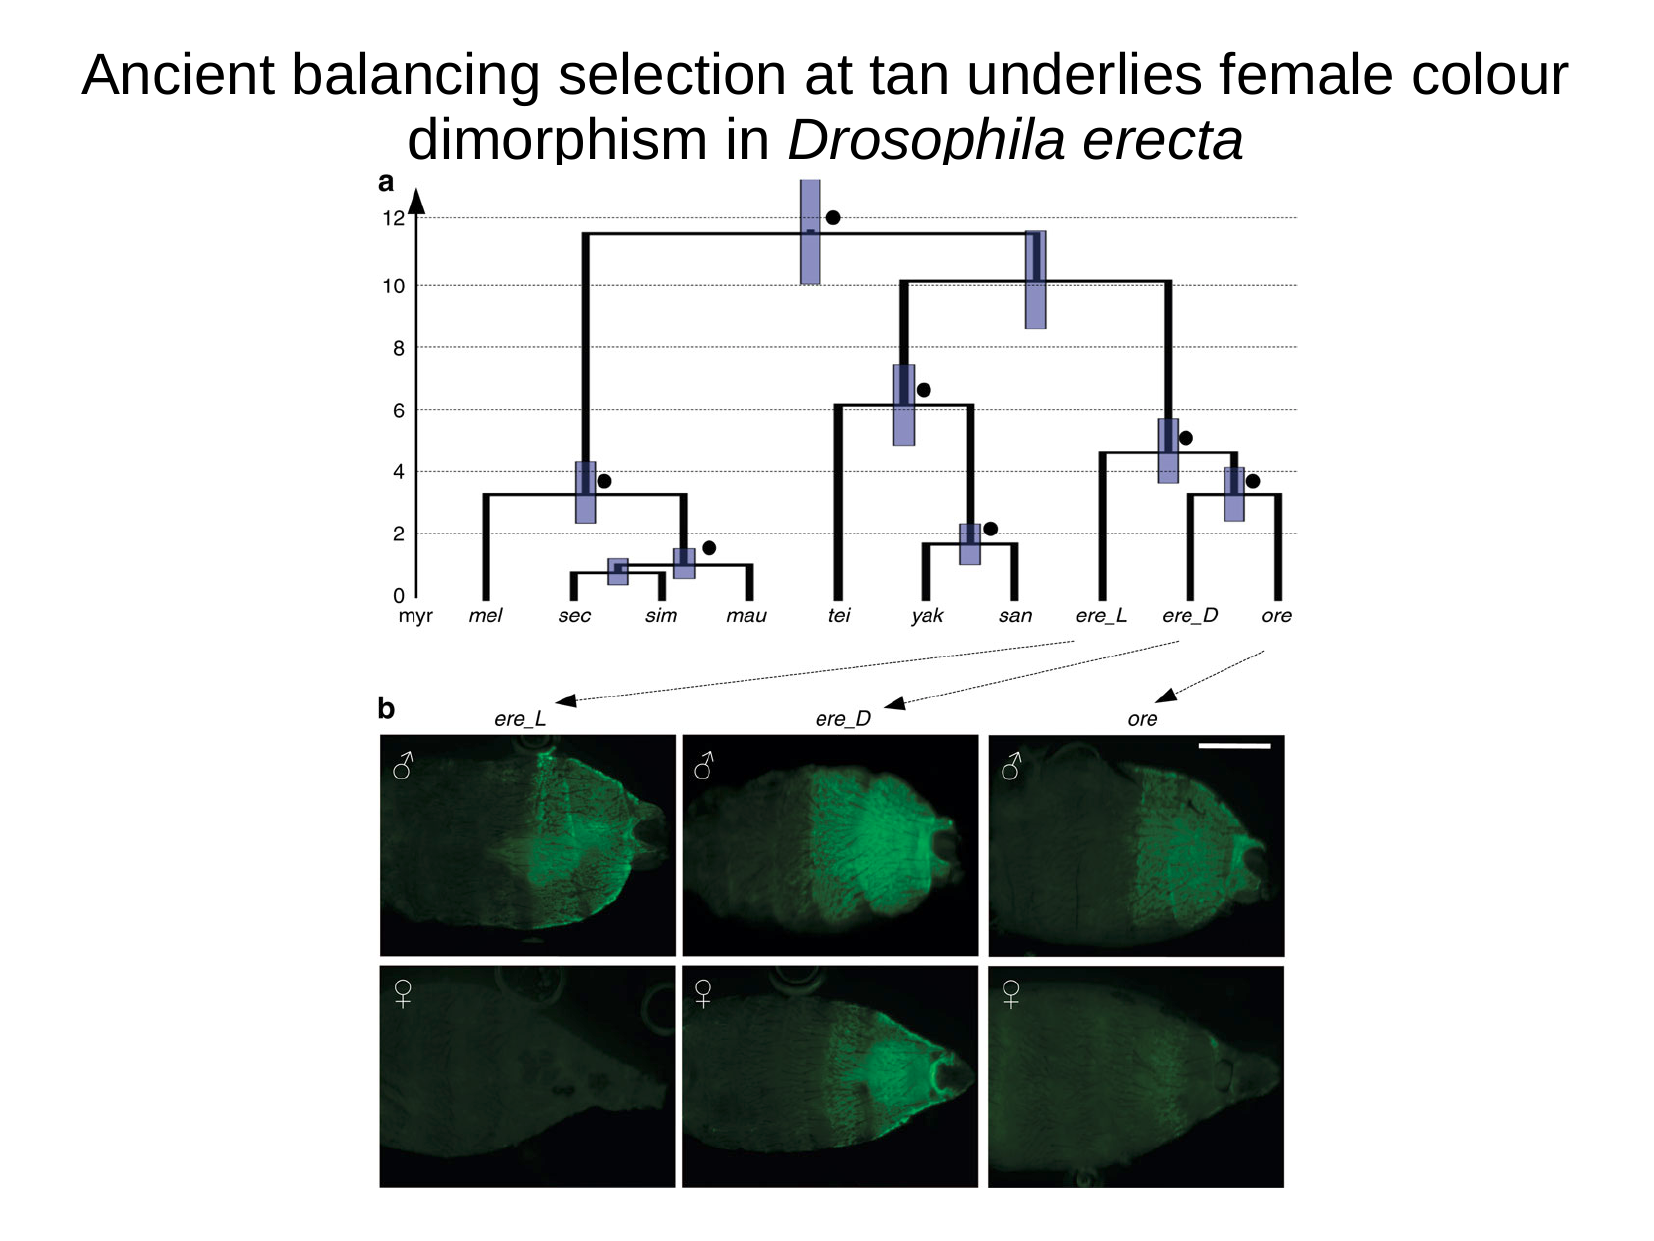

# Ancient balancing selection at tan underlies female colour dimorphism in Drosophila erecta